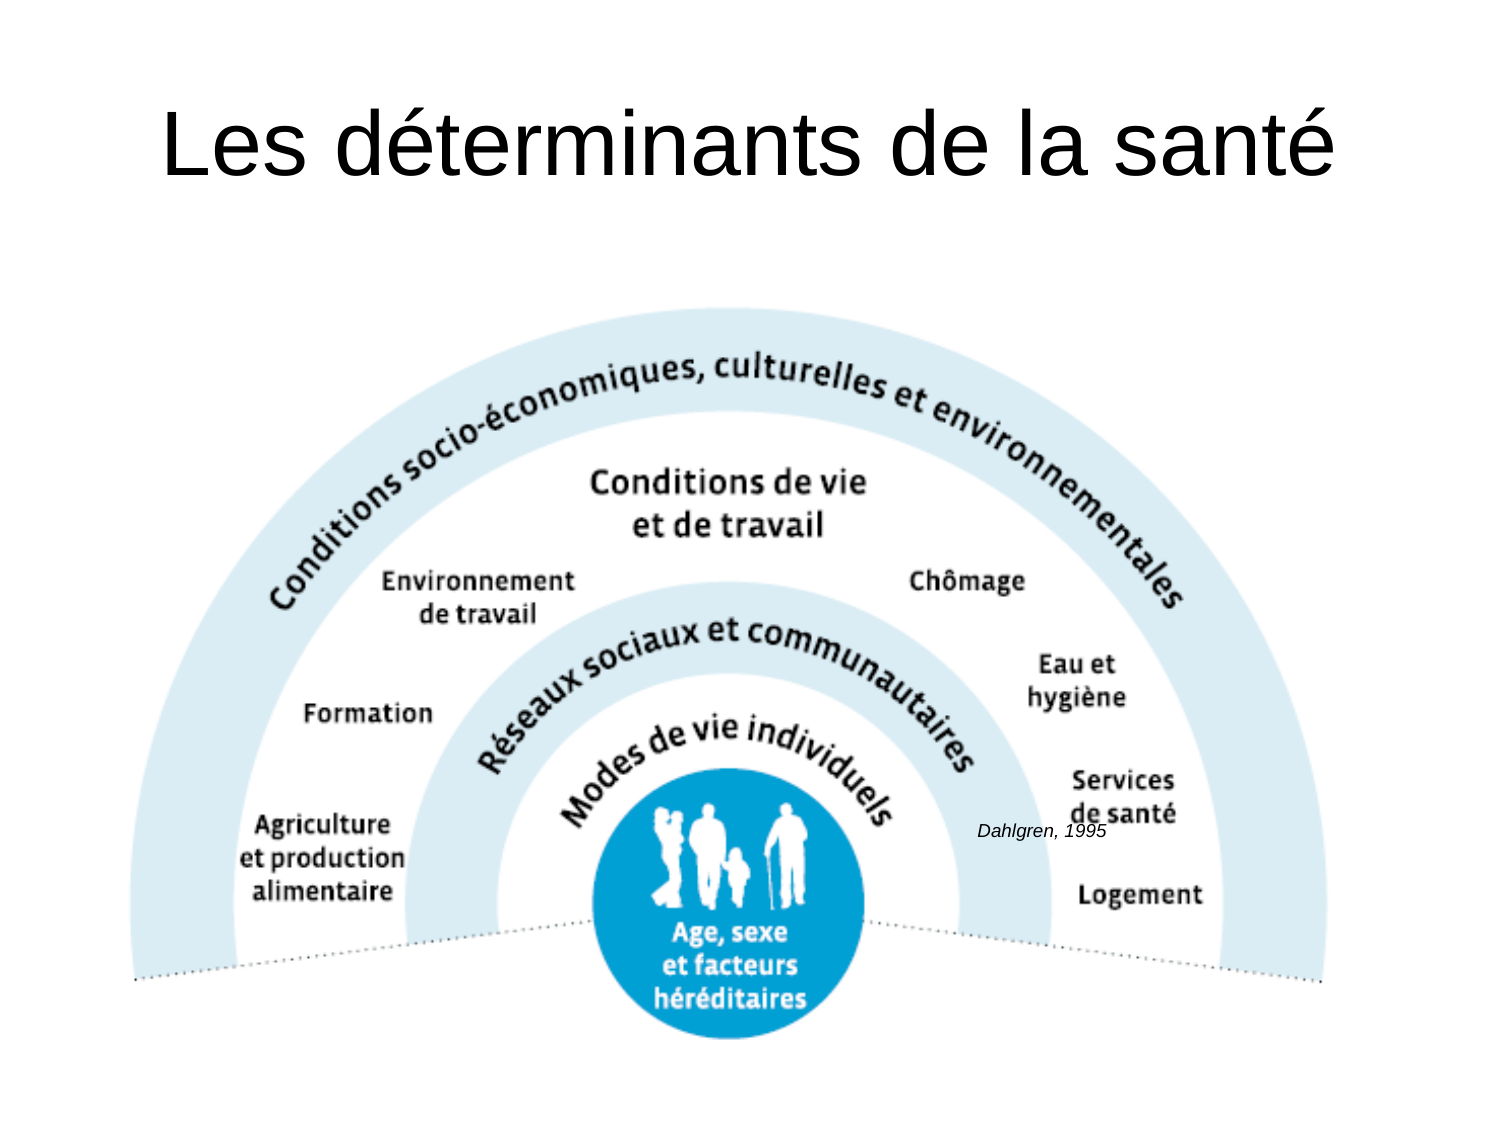

Les déterminants de la santé
Dahlgren, 1995